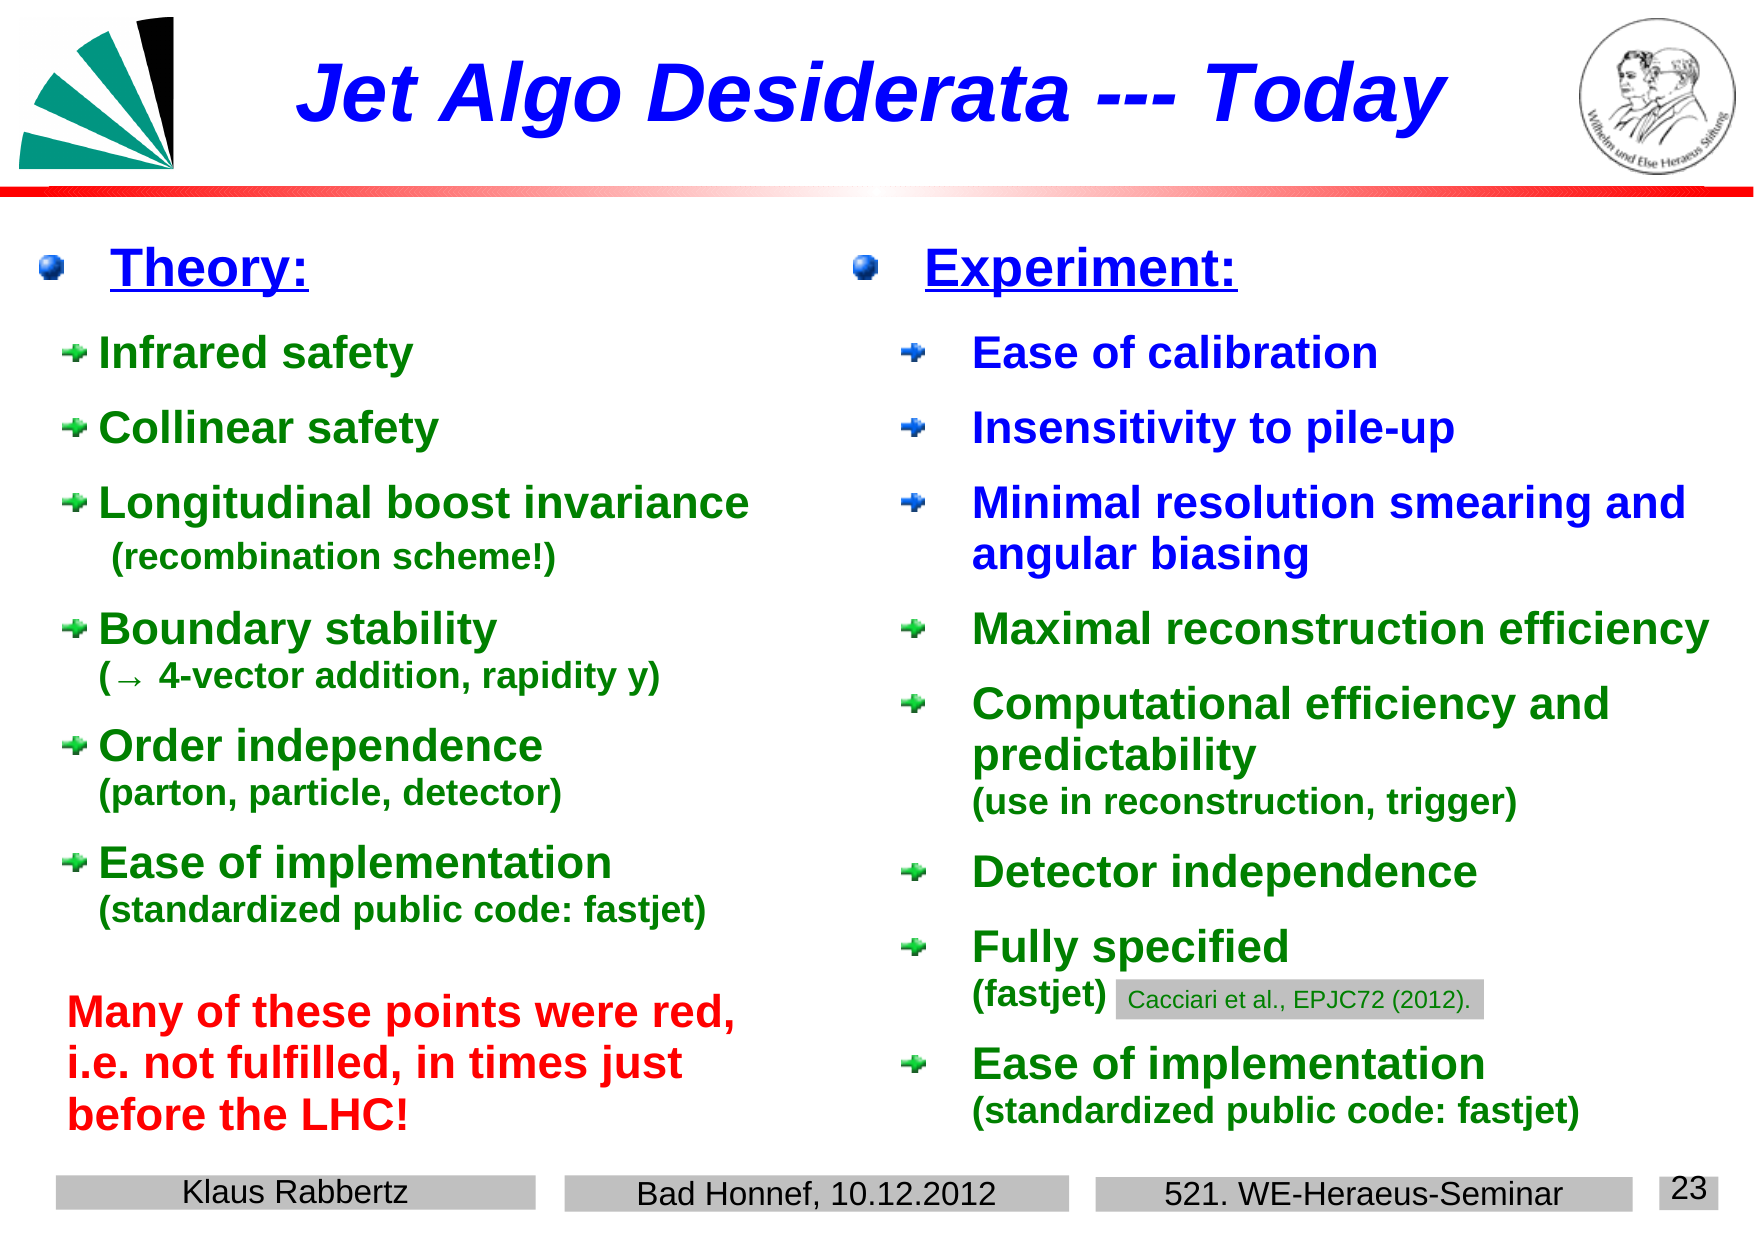

# Jet Algo Desiderata --- Today
Theory:
Infrared safety
Collinear safety
Longitudinal boost invariance (recombination scheme!)
Boundary stability (→ 4-vector addition, rapidity y)
Order independence (parton, particle, detector)
Ease of implementation (standardized public code: fastjet)
Experiment:
Ease of calibration
Insensitivity to pile-up
Minimal resolution smearing and angular biasing
Maximal reconstruction efficiency
Computational efficiency and predictability (use in reconstruction, trigger)
Detector independence
Fully specified (fastjet)
Ease of implementation (standardized public code: fastjet)
Cacciari et al., EPJC72 (2012).
Many of these points were red,
i.e. not fulfilled, in times just
before the LHC!
Jet Algorithm Desiderata (Theory):
Infrared safety
Collinear safety
Longitudinal boost invariance (recombination scheme!)
Boundary stability (→ 4-vector addition, rapidity y)
Order independence (parton, particle, detector)
Ease of implementation (standardized public code?)